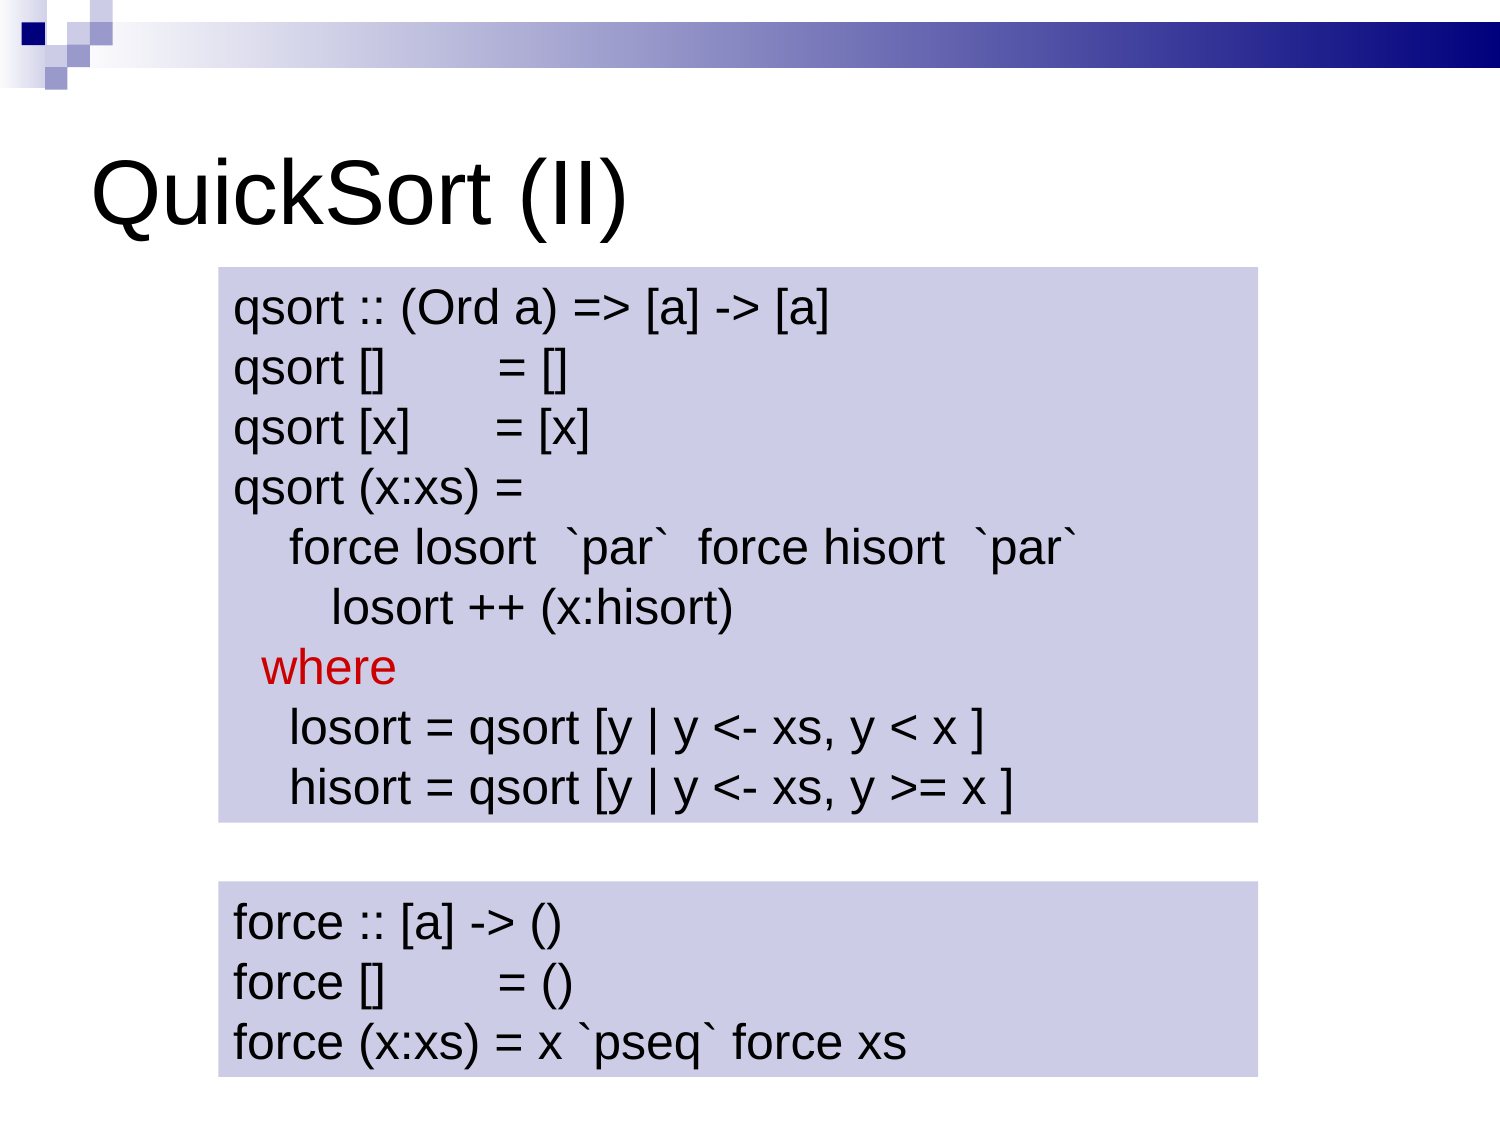

# QuickSort (II)
qsort :: (Ord a) => [a] -> [a]
qsort [] = []
qsort [x] = [x]
qsort (x:xs) =
 force losort `par` force hisort `par`
 losort ++ (x:hisort)
 where
 losort = qsort [y | y <- xs, y < x ]
 hisort = qsort [y | y <- xs, y >= x ]
force :: [a] -> ()
force [] = ()
force (x:xs) = x `pseq` force xs